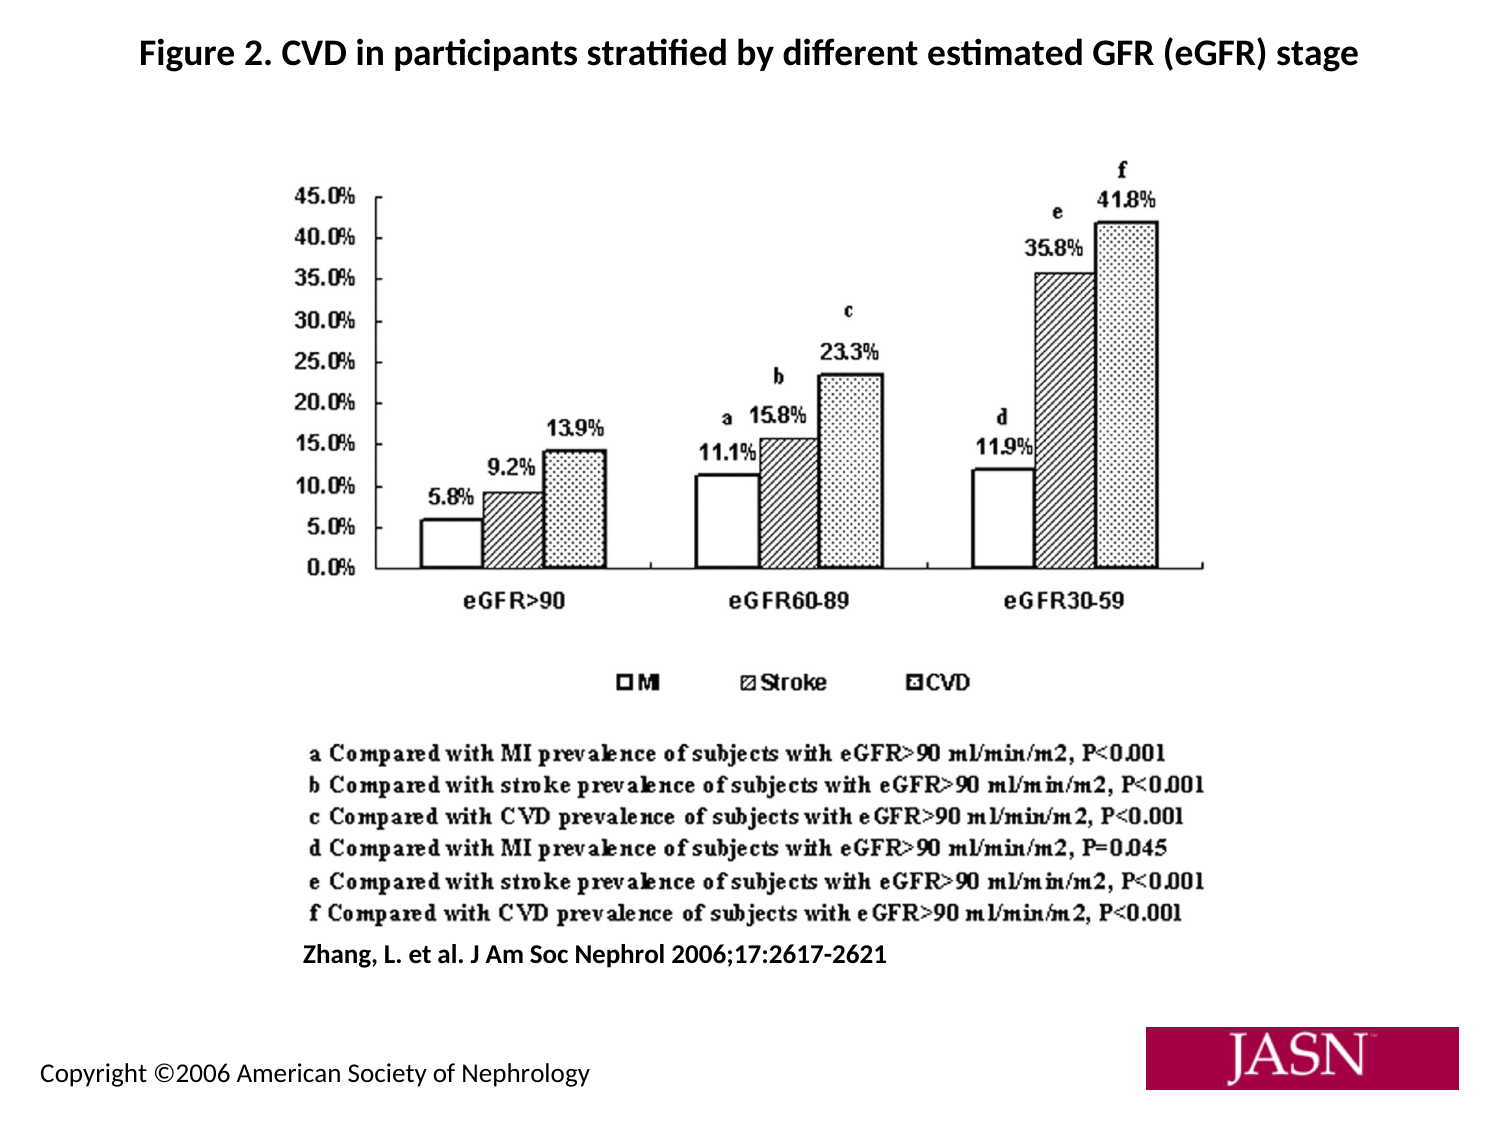

Figure 2. CVD in participants stratified by different estimated GFR (eGFR) stage
Zhang, L. et al. J Am Soc Nephrol 2006;17:2617-2621
Copyright ©2006 American Society of Nephrology